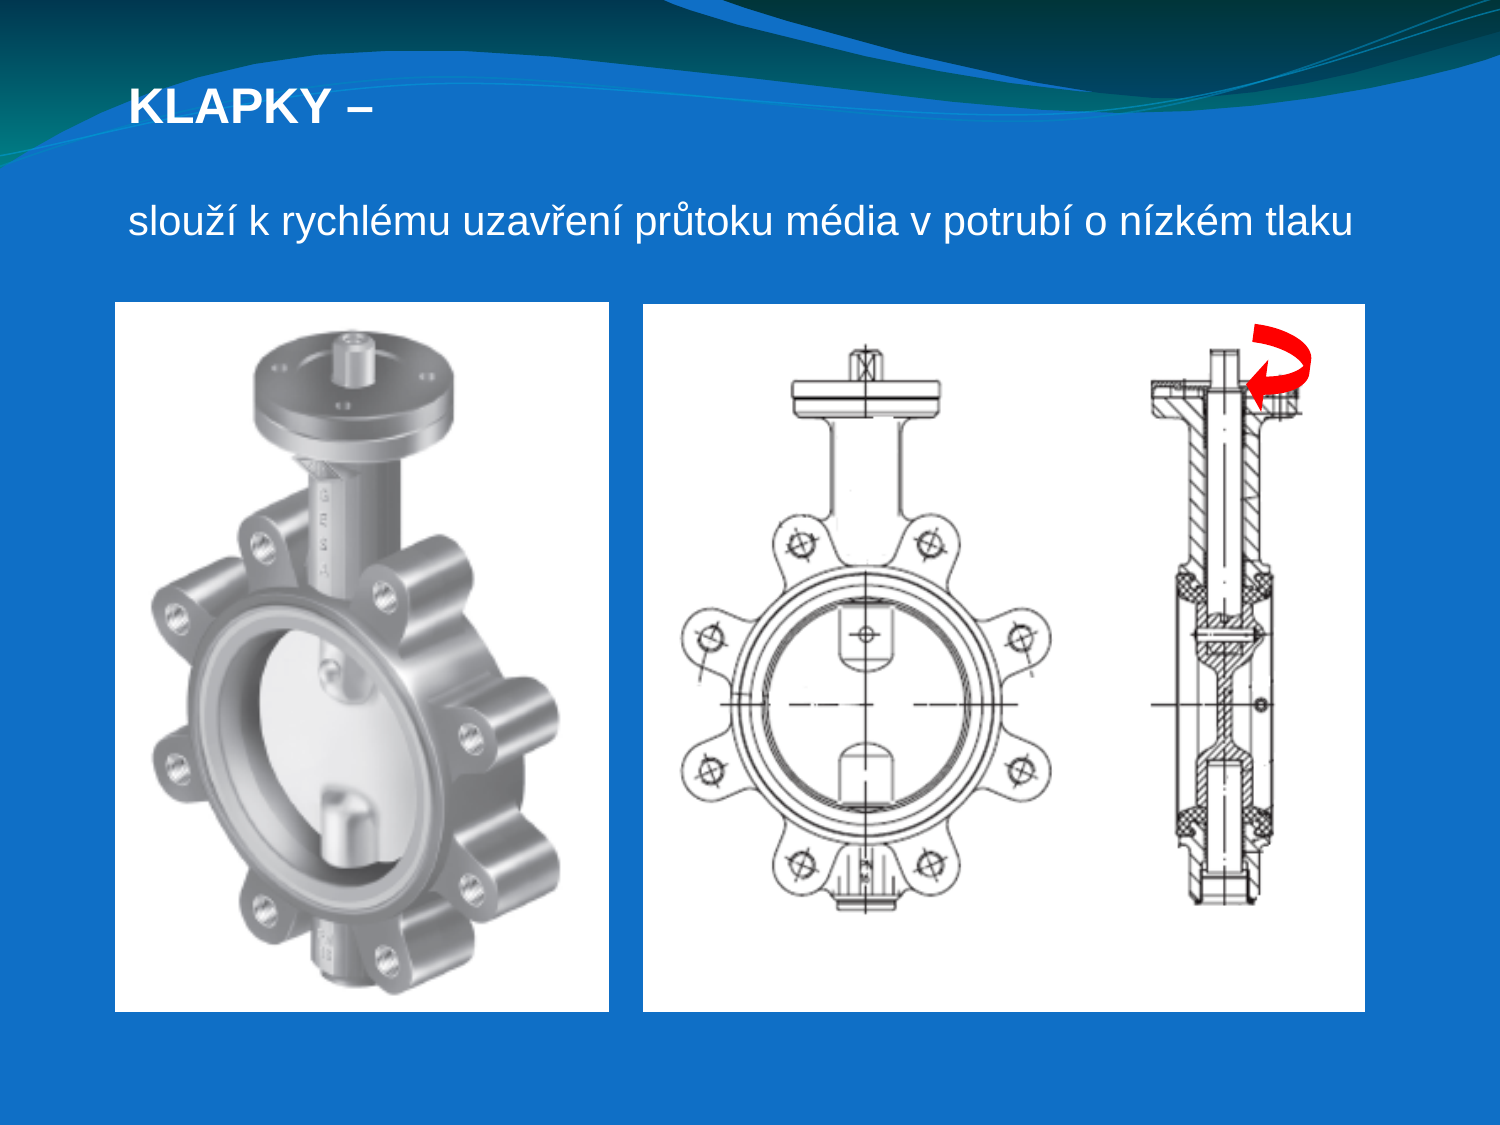

KLAPKY –
slouží k rychlému uzavření průtoku média v potrubí o nízkém tlaku